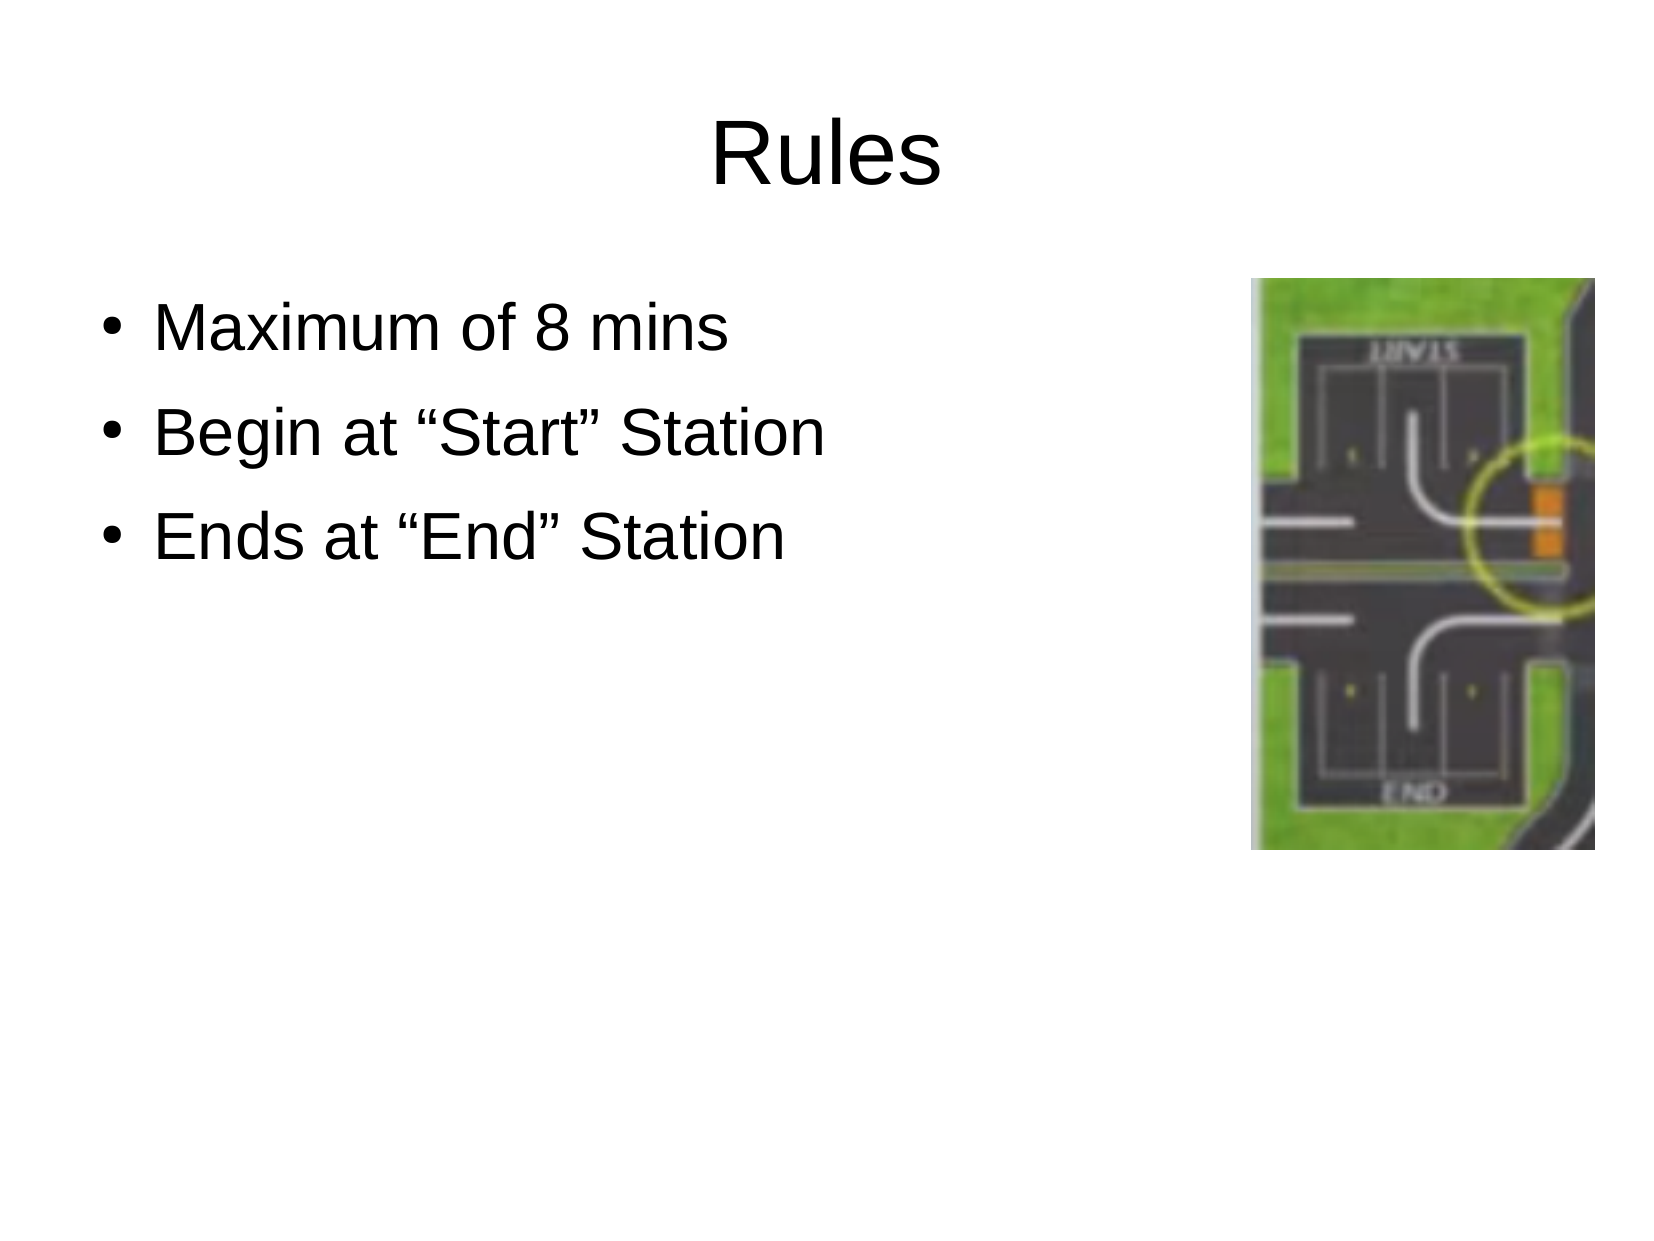

# Rules
Maximum of 8 mins
Begin at “Start” Station
Ends at “End” Station